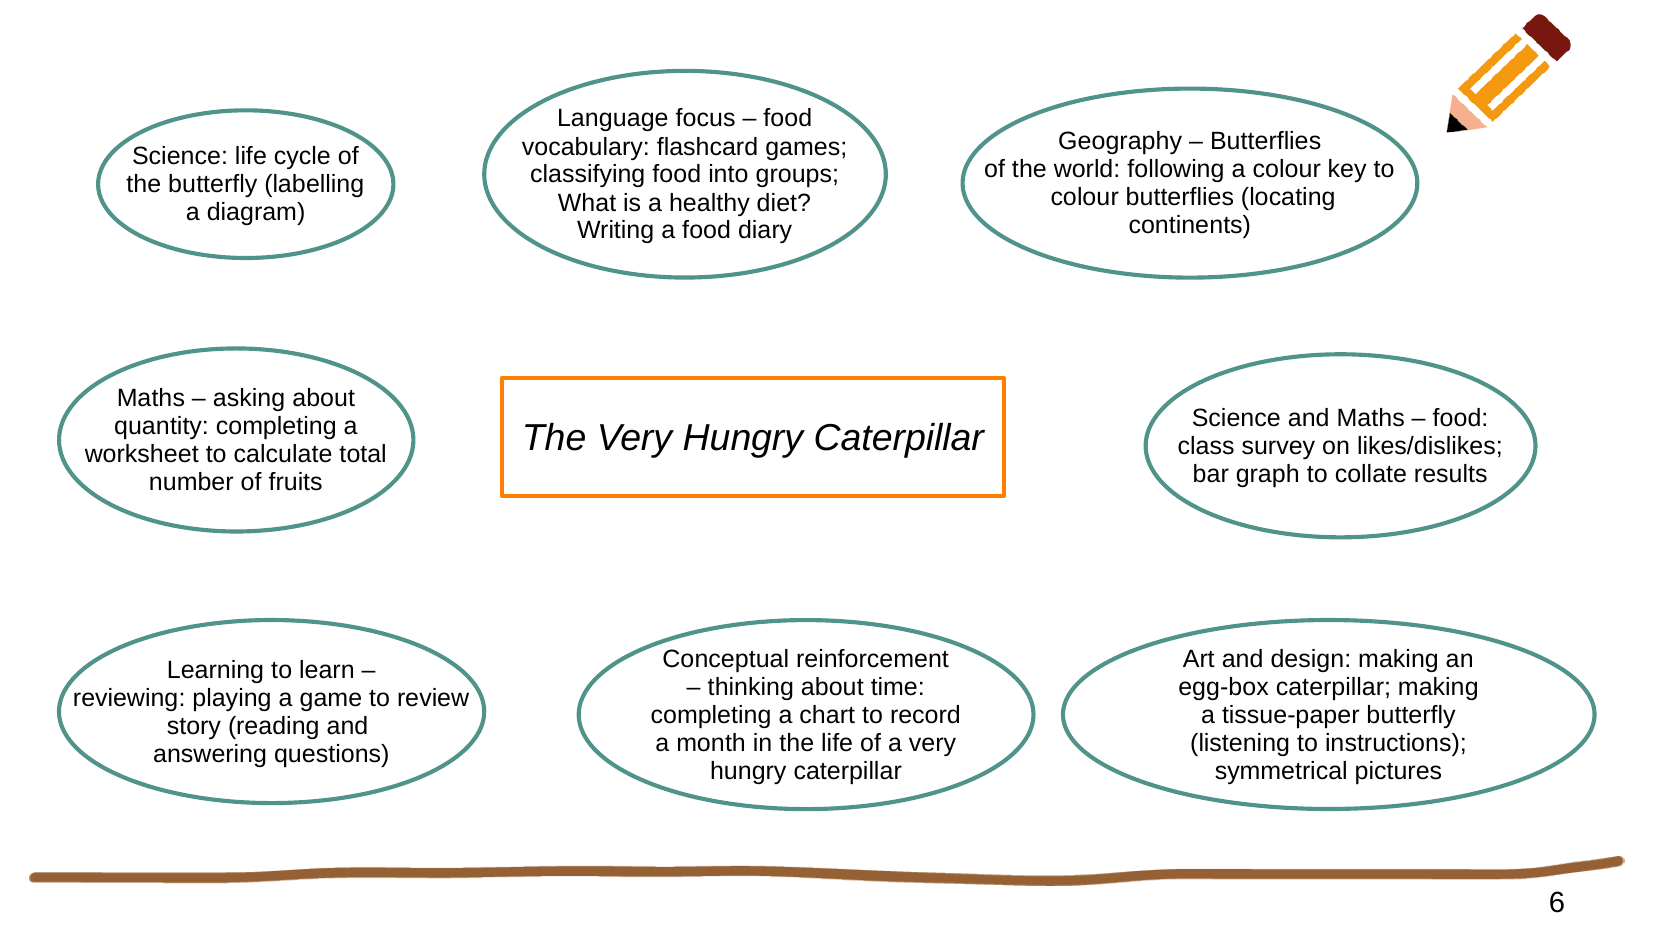

Language focus – food
vocabulary: flashcard games;
classifying food into groups;
What is a healthy diet?
Writing a food diary
Geography – Butterflies
of the world: following a colour key to
 colour butterflies (locating
continents)
Science: life cycle of
the butterfly (labelling
a diagram)
Maths – asking about
quantity: completing a
worksheet to calculate total
number of fruits
Science and Maths – food:
class survey on likes/dislikes;
bar graph to collate results
The Very Hungry Caterpillar
Learning to learn –
reviewing: playing a game to review
story (reading and
answering questions)
Conceptual reinforcement
– thinking about time:
completing a chart to record
a month in the life of a very
hungry caterpillar
Art and design: making an
egg-box caterpillar; making
a tissue-paper butterfly
(listening to instructions);
symmetrical pictures
6